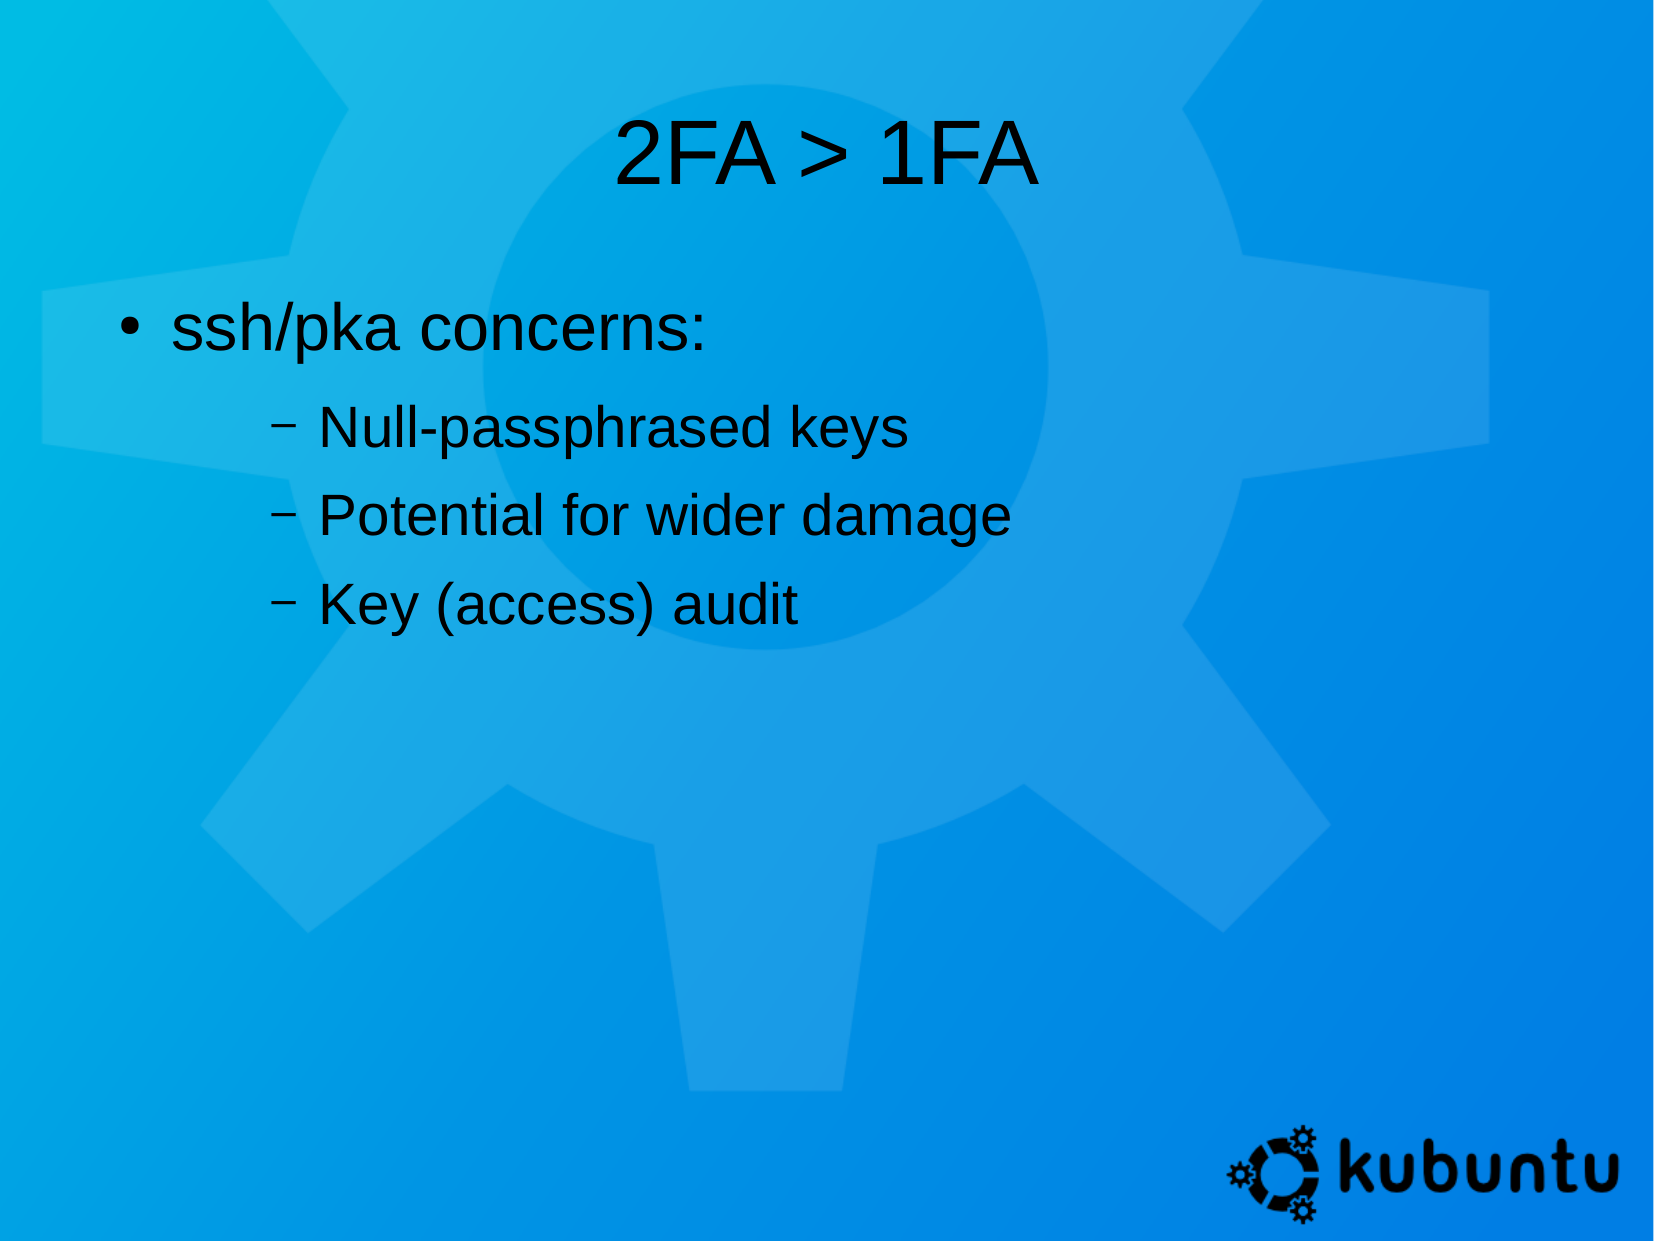

# 2FA > 1FA
ssh/pka concerns:
Null-passphrased keys
Potential for wider damage
Key (access) audit